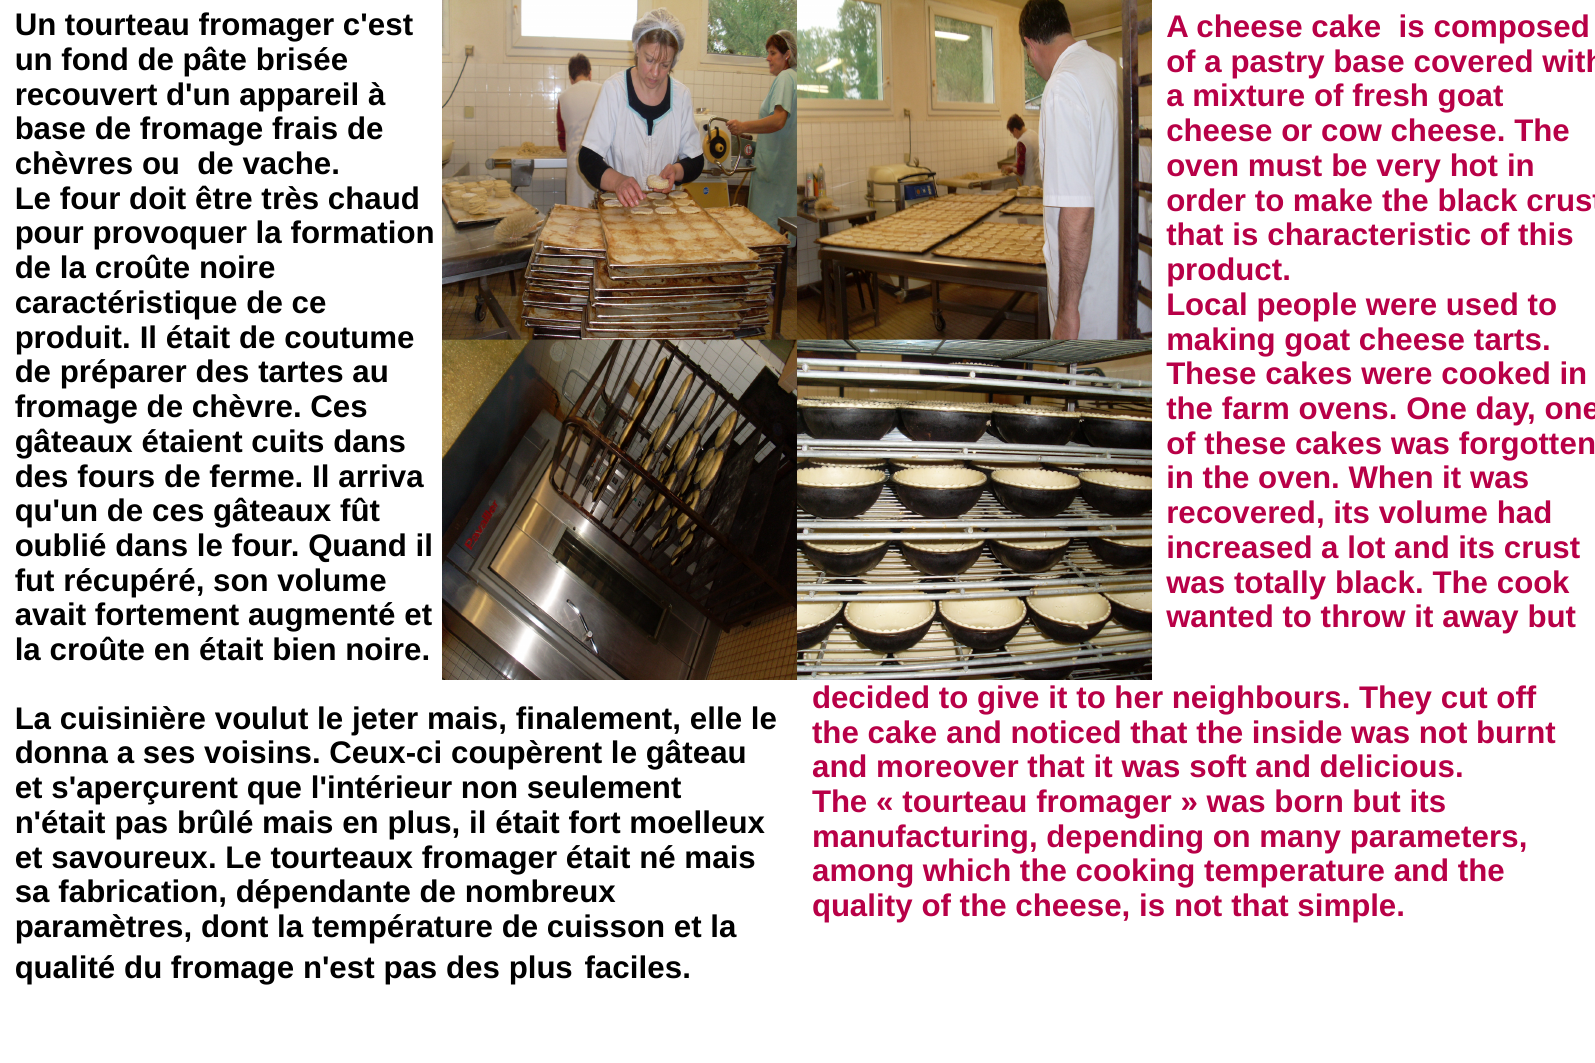

Un tourteau fromager c'est un fond de pâte brisée recouvert d'un appareil à base de fromage frais de chèvres ou de vache.
Le four doit être très chaud pour provoquer la formation de la croûte noire caractéristique de ce
produit. Il était de coutume
de préparer des tartes au fromage de chèvre. Ces gâteaux étaient cuits dans des fours de ferme. Il arriva qu'un de ces gâteaux fût oublié dans le four. Quand il fut récupéré, son volume avait fortement augmenté et la croûte en était bien noire.
A cheese cake is composed of a pastry base covered with a mixture of fresh goat cheese or cow cheese. The oven must be very hot in order to make the black crust that is characteristic of this product.
Local people were used to making goat cheese tarts. These cakes were cooked in the farm ovens. One day, one of these cakes was forgotten in the oven. When it was recovered, its volume had increased a lot and its crust was totally black. The cook wanted to throw it away but
decided to give it to her neighbours. They cut off the cake and noticed that the inside was not burnt and moreover that it was soft and delicious.
The « tourteau fromager » was born but its manufacturing, depending on many parameters, among which the cooking temperature and the quality of the cheese, is not that simple.
La cuisinière voulut le jeter mais, finalement, elle le donna a ses voisins. Ceux-ci coupèrent le gâteau et s'aperçurent que l'intérieur non seulement n'était pas brûlé mais en plus, il était fort moelleux et savoureux. Le tourteaux fromager était né mais sa fabrication, dépendante de nombreux paramètres, dont la température de cuisson et la qualité du fromage n'est pas des plus faciles.